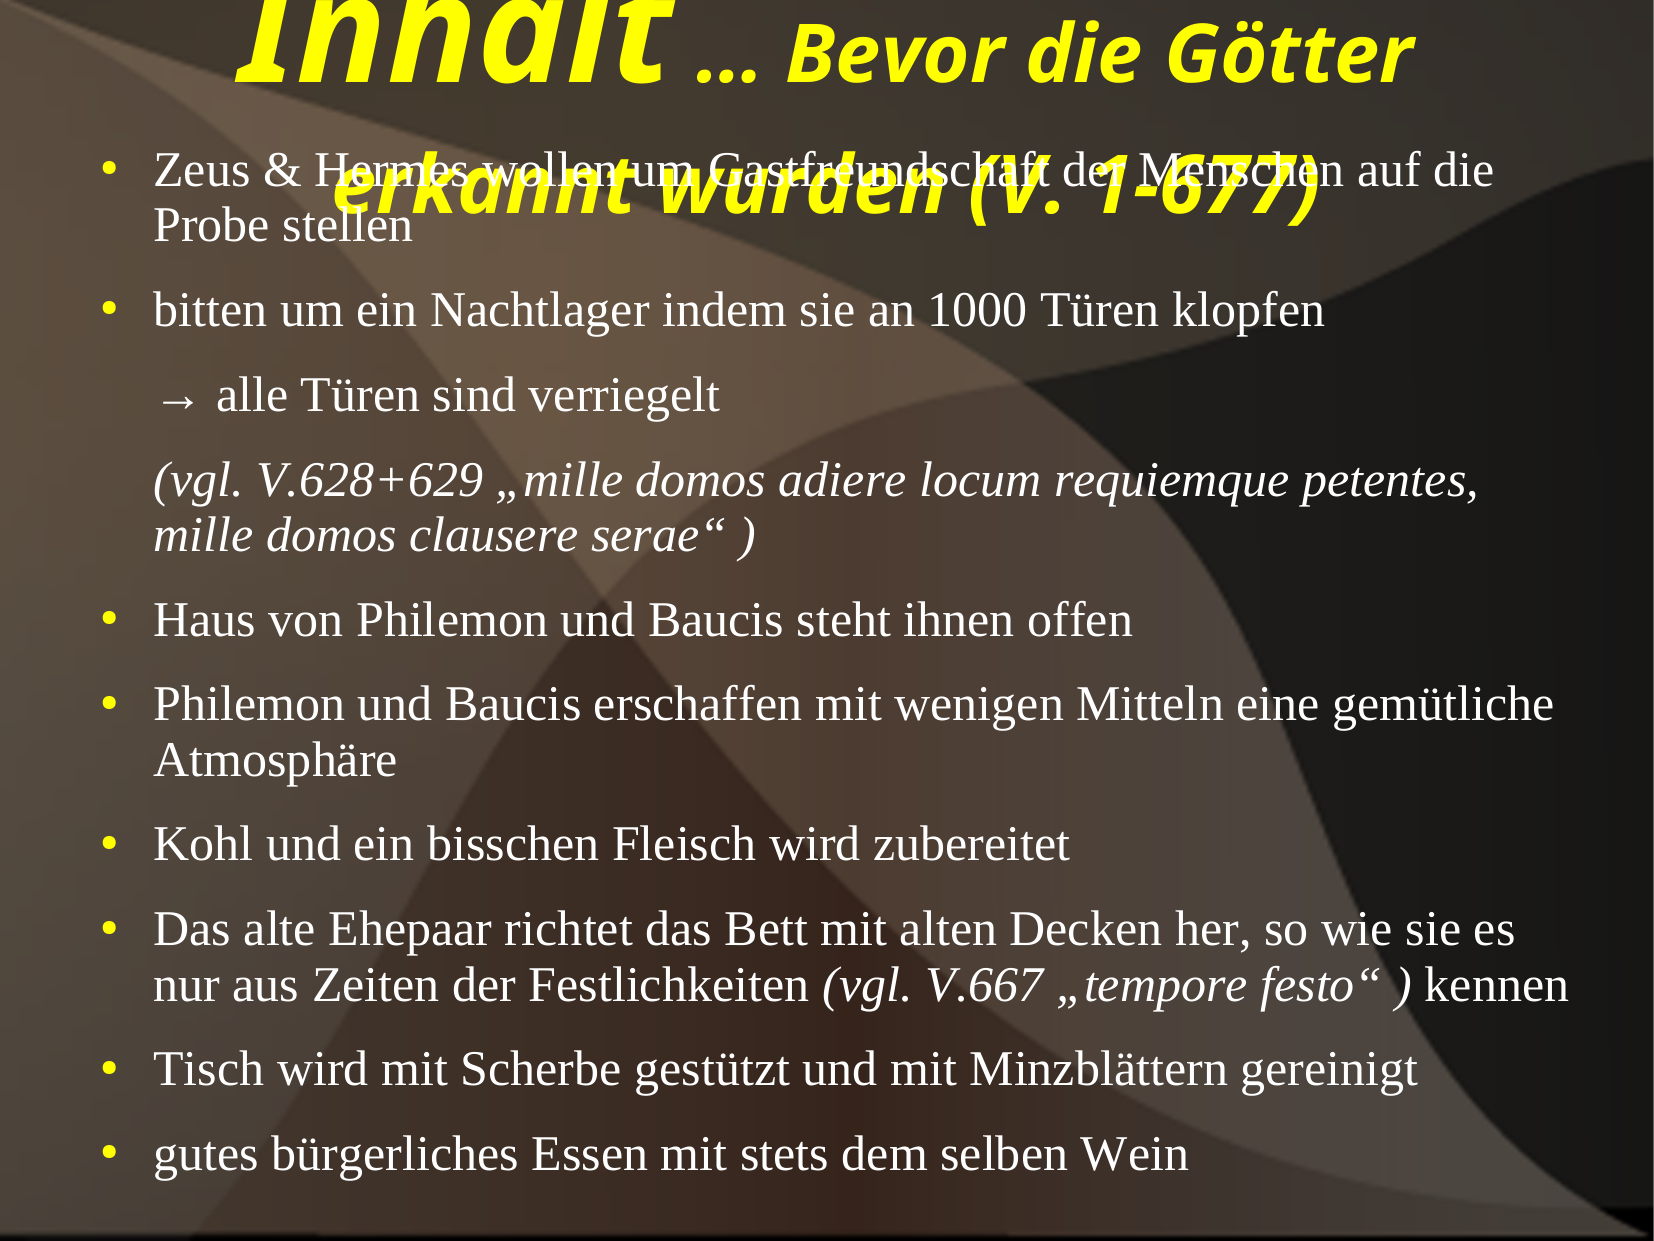

# Inhalt … Bevor die Götter erkannt wurden (V. 1-677)
Zeus & Hermes wollen um Gastfreundschaft der Menschen auf die Probe stellen
bitten um ein Nachtlager indem sie an 1000 Türen klopfen
→ alle Türen sind verriegelt
(vgl. V.628+629 „mille domos adiere locum requiemque petentes, mille domos clausere serae“ )
Haus von Philemon und Baucis steht ihnen offen
Philemon und Baucis erschaffen mit wenigen Mitteln eine gemütliche Atmosphäre
Kohl und ein bisschen Fleisch wird zubereitet
Das alte Ehepaar richtet das Bett mit alten Decken her, so wie sie es nur aus Zeiten der Festlichkeiten (vgl. V.667 „tempore festo“ ) kennen
Tisch wird mit Scherbe gestützt und mit Minzblättern gereinigt
gutes bürgerliches Essen mit stets dem selben Wein